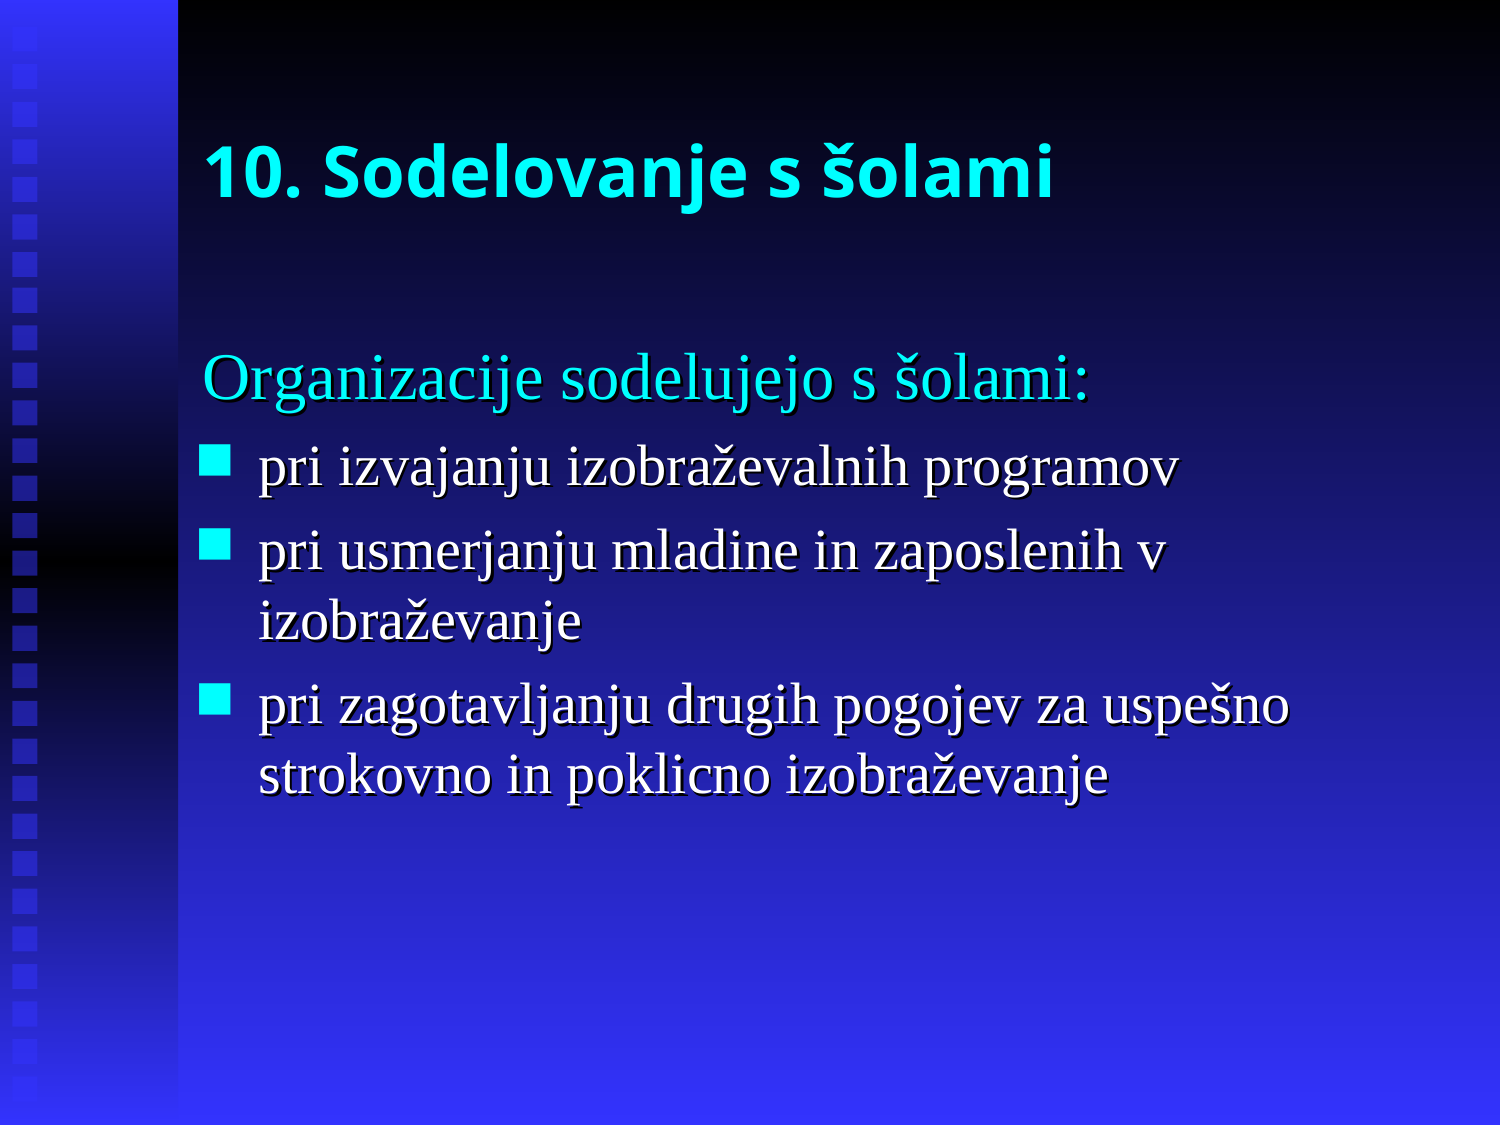

# 10. Sodelovanje s šolami
Organizacije sodelujejo s šolami:
pri izvajanju izobraževalnih programov
pri usmerjanju mladine in zaposlenih v izobraževanje
pri zagotavljanju drugih pogojev za uspešno strokovno in poklicno izobraževanje